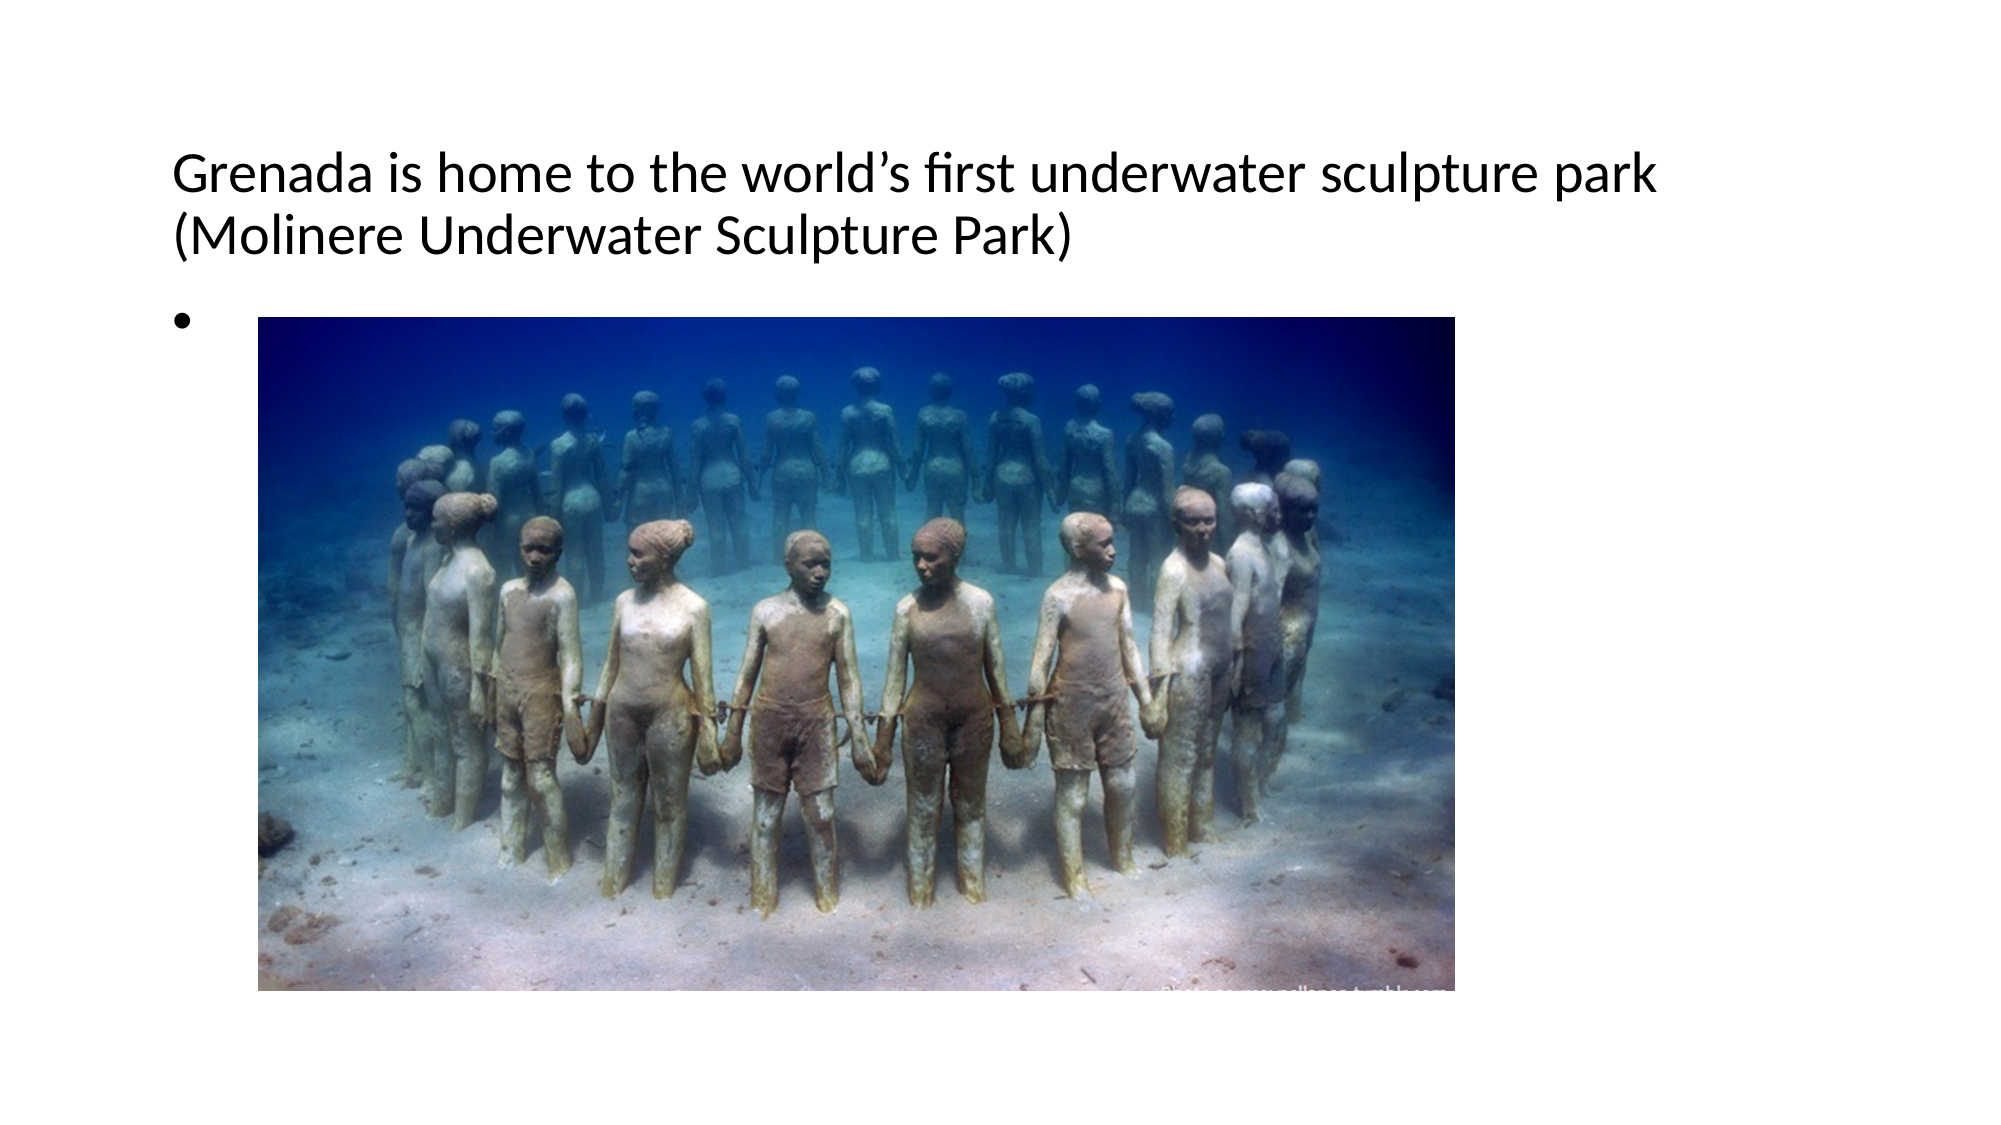

# Grenada is home to the world’s first underwater sculpture park (Molinere Underwater Sculpture Park)